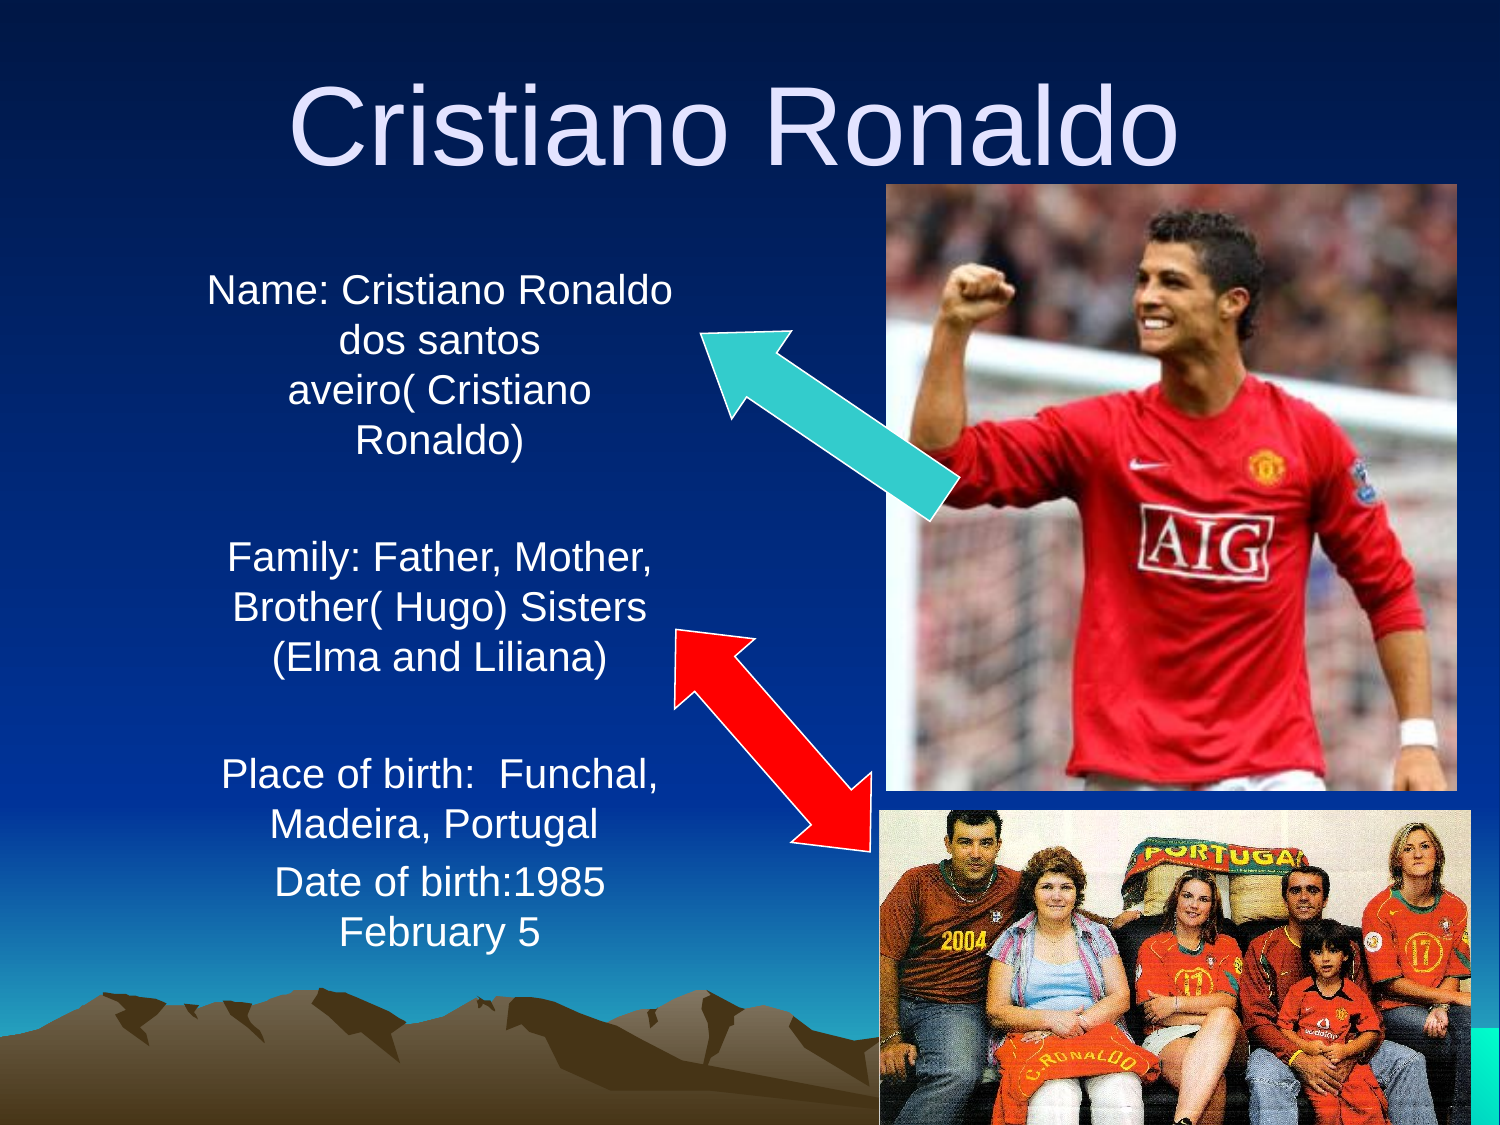

# Cristiano Ronaldo
Name: Cristiano Ronaldo dos santos aveiro( Cristiano Ronaldo)
Family: Father, Mother, Brother( Hugo) Sisters (Elma and Liliana)
Place of birth: Funchal, Madeira, Portugal
Date of birth:1985 February 5